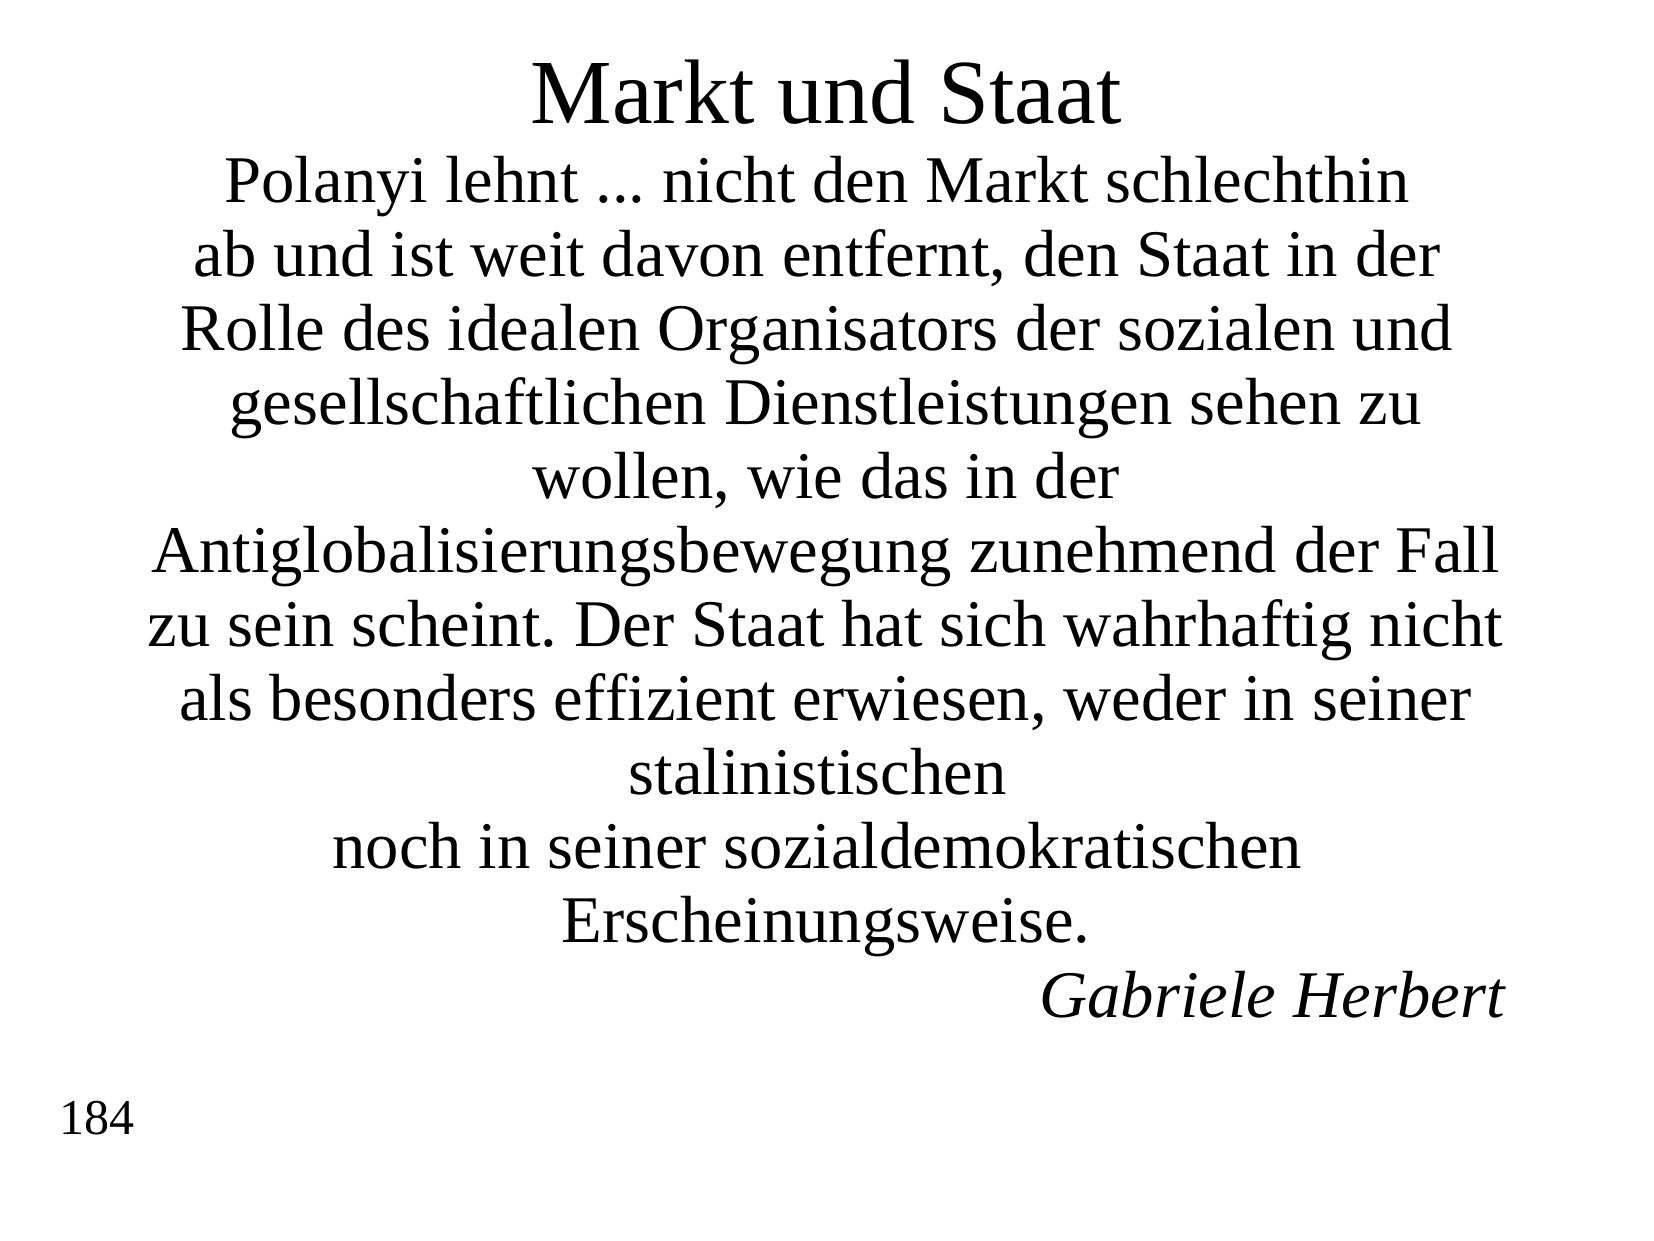

Markt und Staat
Polanyi lehnt ... nicht den Markt schlechthin
ab und ist weit davon entfernt, den Staat in der
Rolle des idealen Organisators der sozialen und
gesellschaftlichen Dienstleistungen sehen zu wollen, wie das in der Antiglobalisierungsbewegung zunehmend der Fall zu sein scheint. Der Staat hat sich wahrhaftig nicht als besonders effizient erwiesen, weder in seiner stalinistischen
noch in seiner sozialdemokratischen
Erscheinungsweise.
Gabriele Herbert